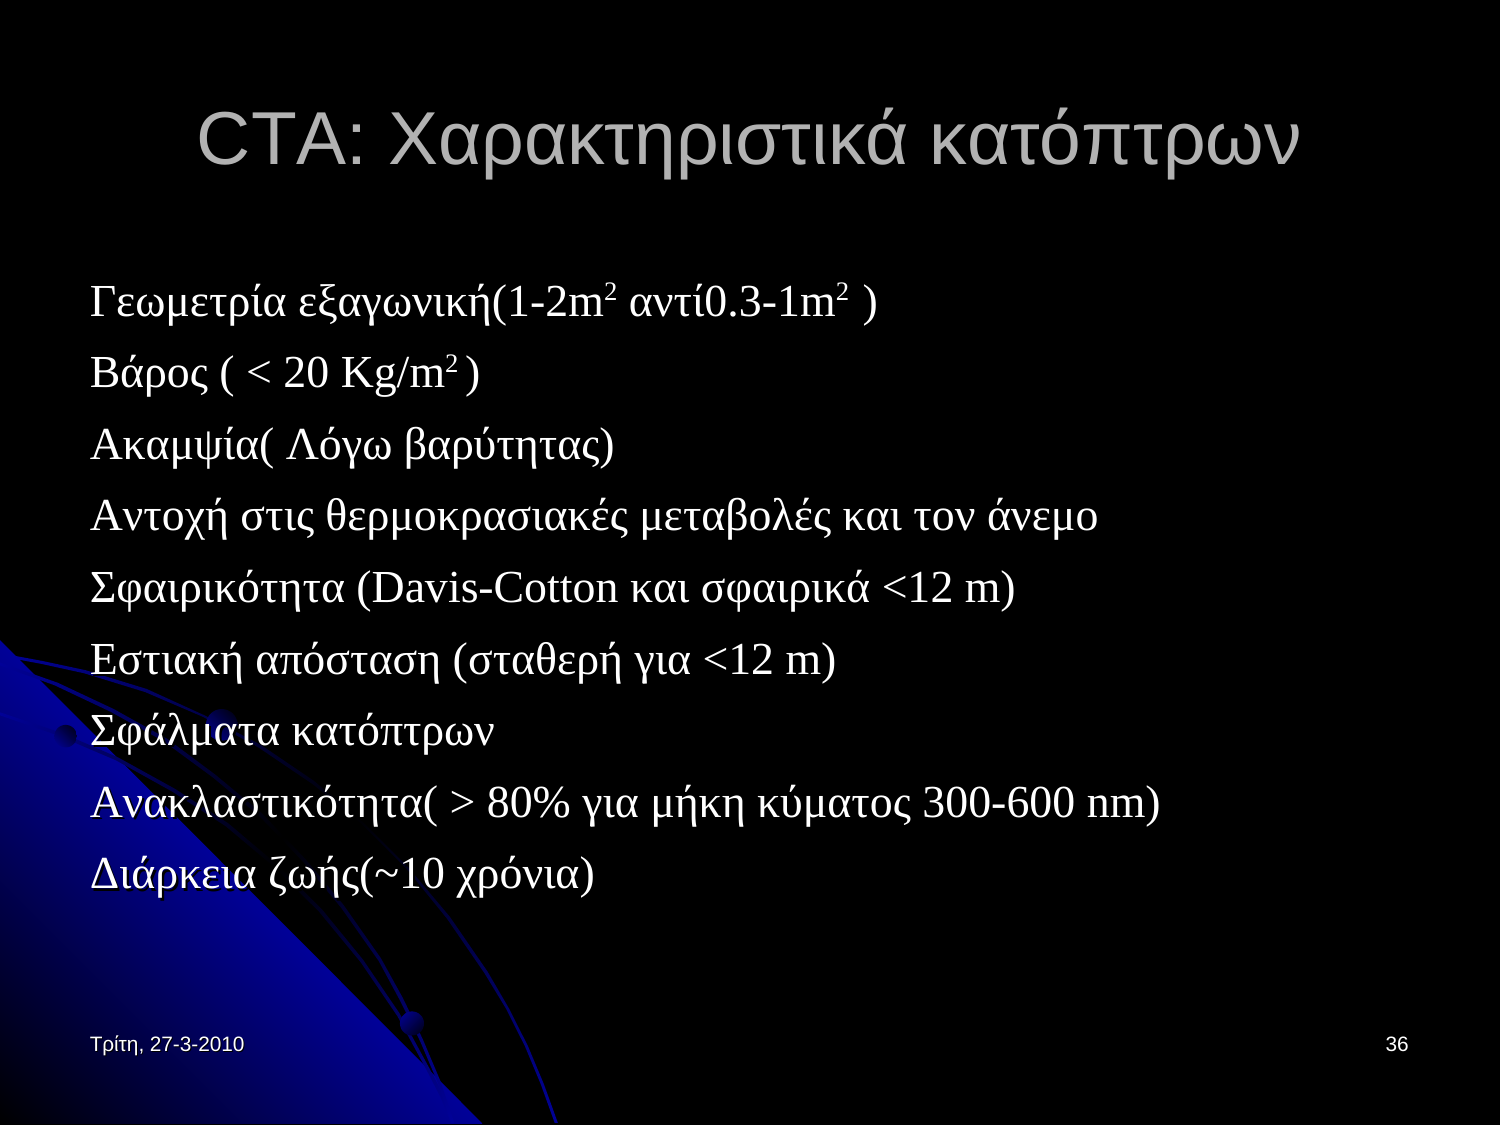

# CTA: Χαρακτηριστικά κατόπτρων
Γεωμετρία εξαγωνική(1-2m2 αντί0.3-1m2 )
Βάρος ( < 20 Kg/m2 )
Ακαμψία( Λόγω βαρύτητας)
Αντοχή στις θερμοκρασιακές μεταβολές και τον άνεμο
Σφαιρικότητα (Davis-Cotton και σφαιρικά <12 m)
Εστιακή απόσταση (σταθερή για <12 m)
Σφάλματα κατόπτρων
Ανακλαστικότητα( > 80% για μήκη κύματος 300-600 nm)
Διάρκεια ζωής(~10 χρόνια)
Τρίτη, 27-3-2010
36